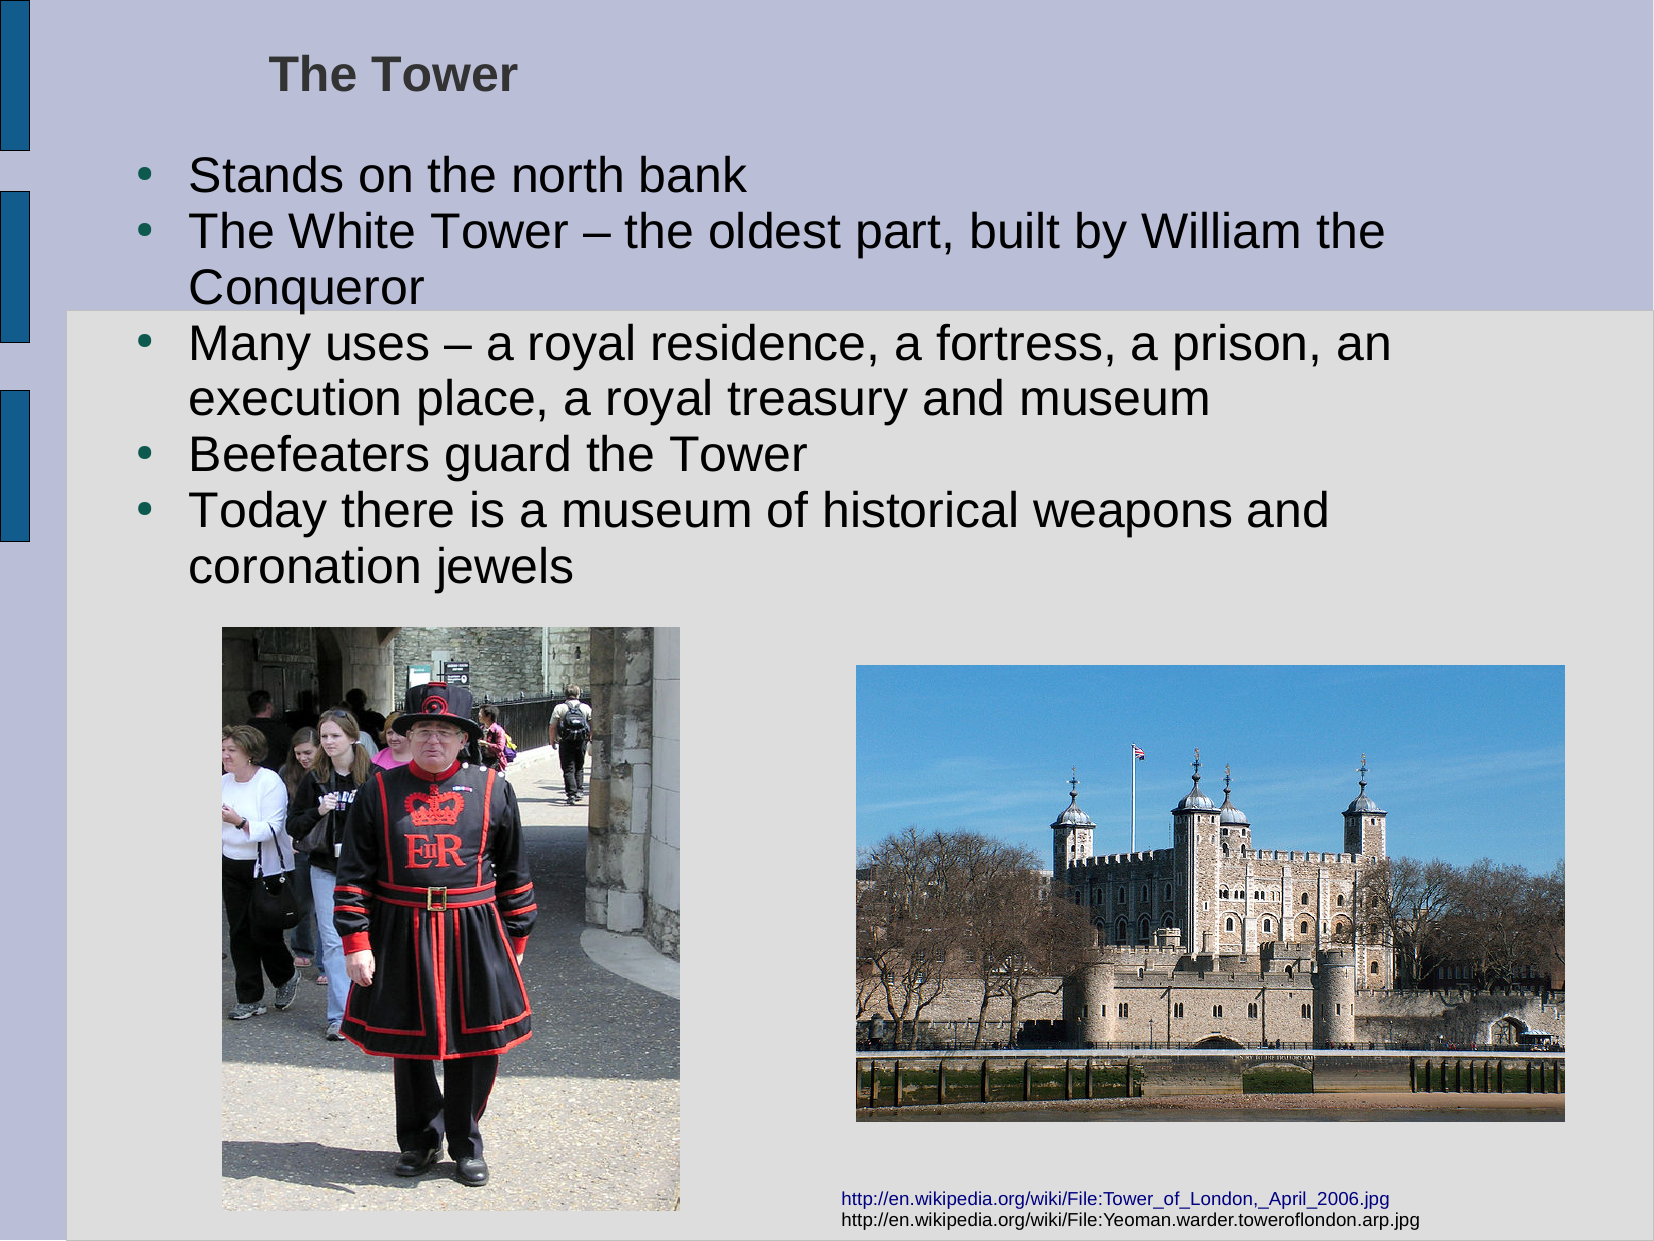

The Tower
# Stands on the north bank
The White Tower – the oldest part, built by William the Conqueror
Many uses – a royal residence, a fortress, a prison, an execution place, a royal treasury and museum
Beefeaters guard the Tower
Today there is a museum of historical weapons and coronation jewels
http://en.wikipedia.org/wiki/File:Tower_of_London,_April_2006.jpg
http://en.wikipedia.org/wiki/File:Yeoman.warder.toweroflondon.arp.jpg